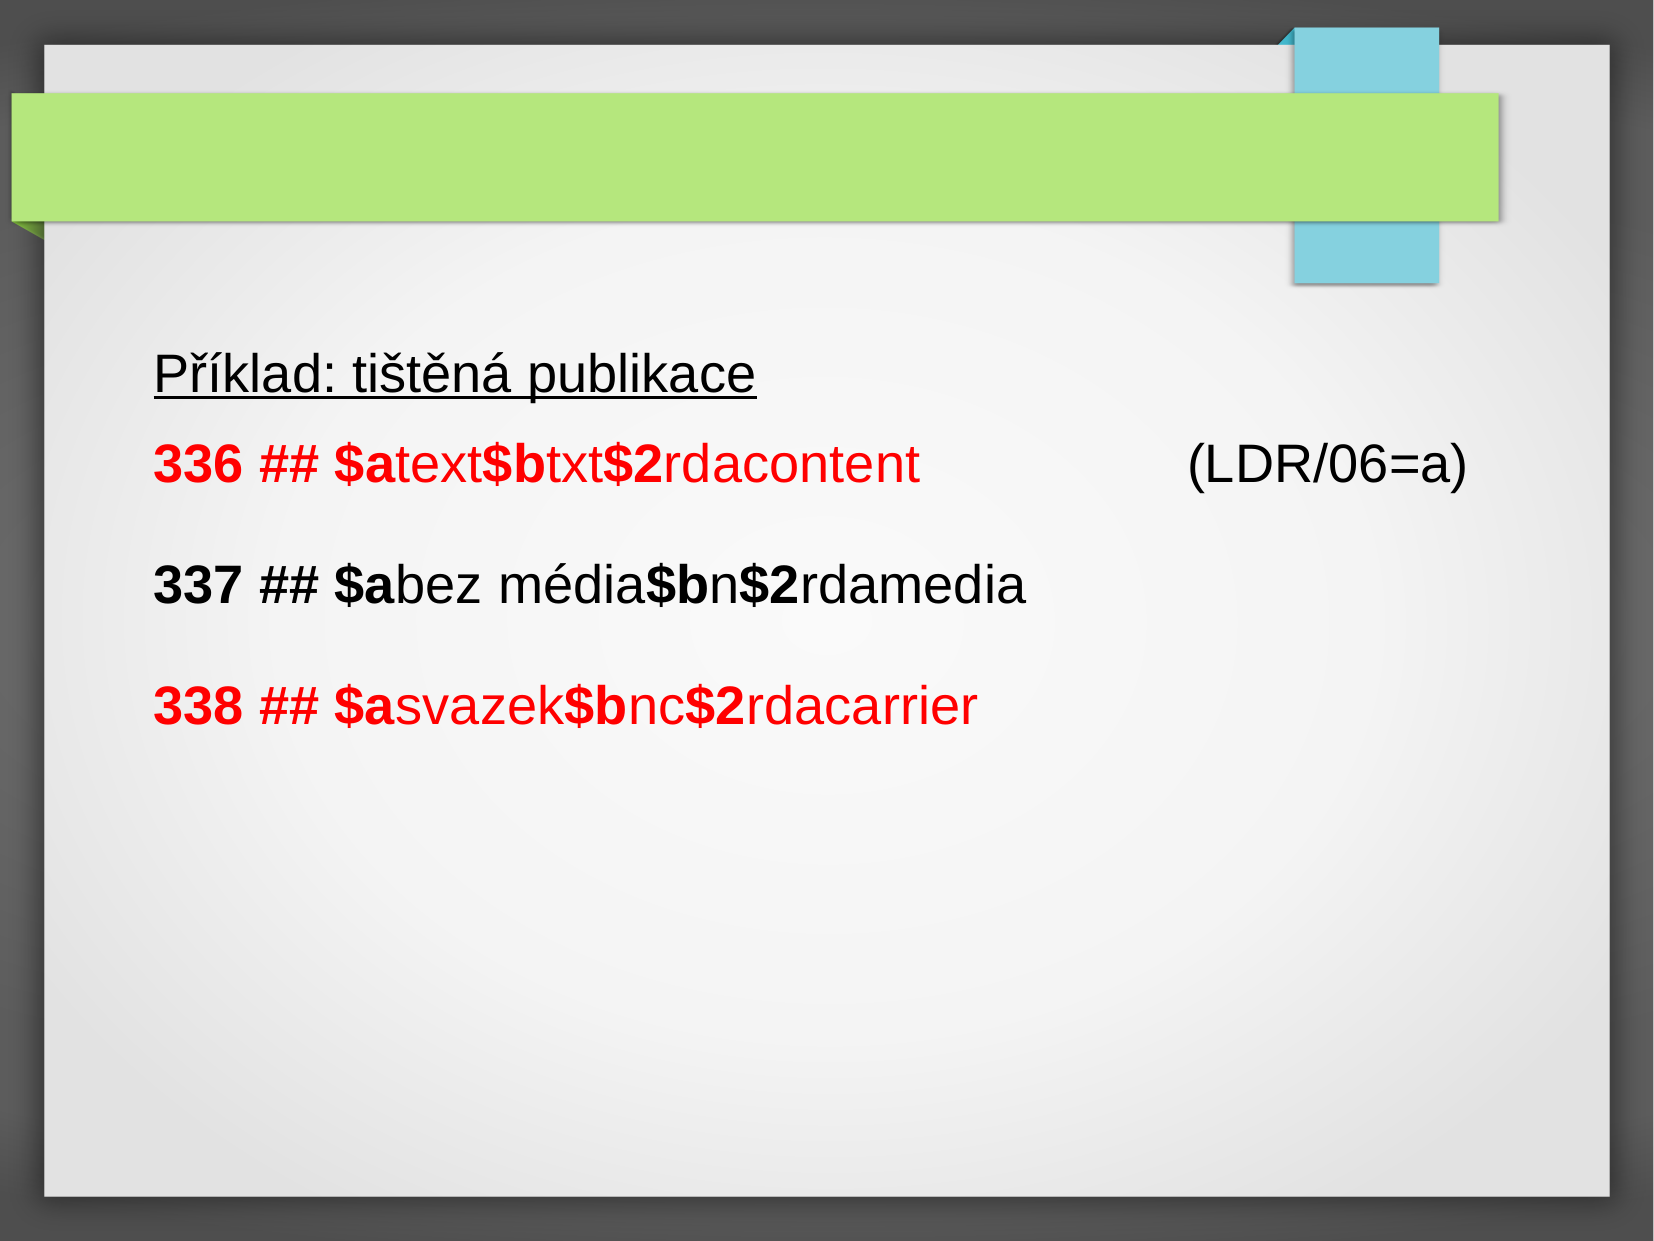

#
Příklad: tištěná publikace
336 ## $atext$btxt$2rdacontent				(LDR/06=a)
337 ## $abez média$bn$2rdamedia
338 ## $asvazek$bnc$2rdacarrier